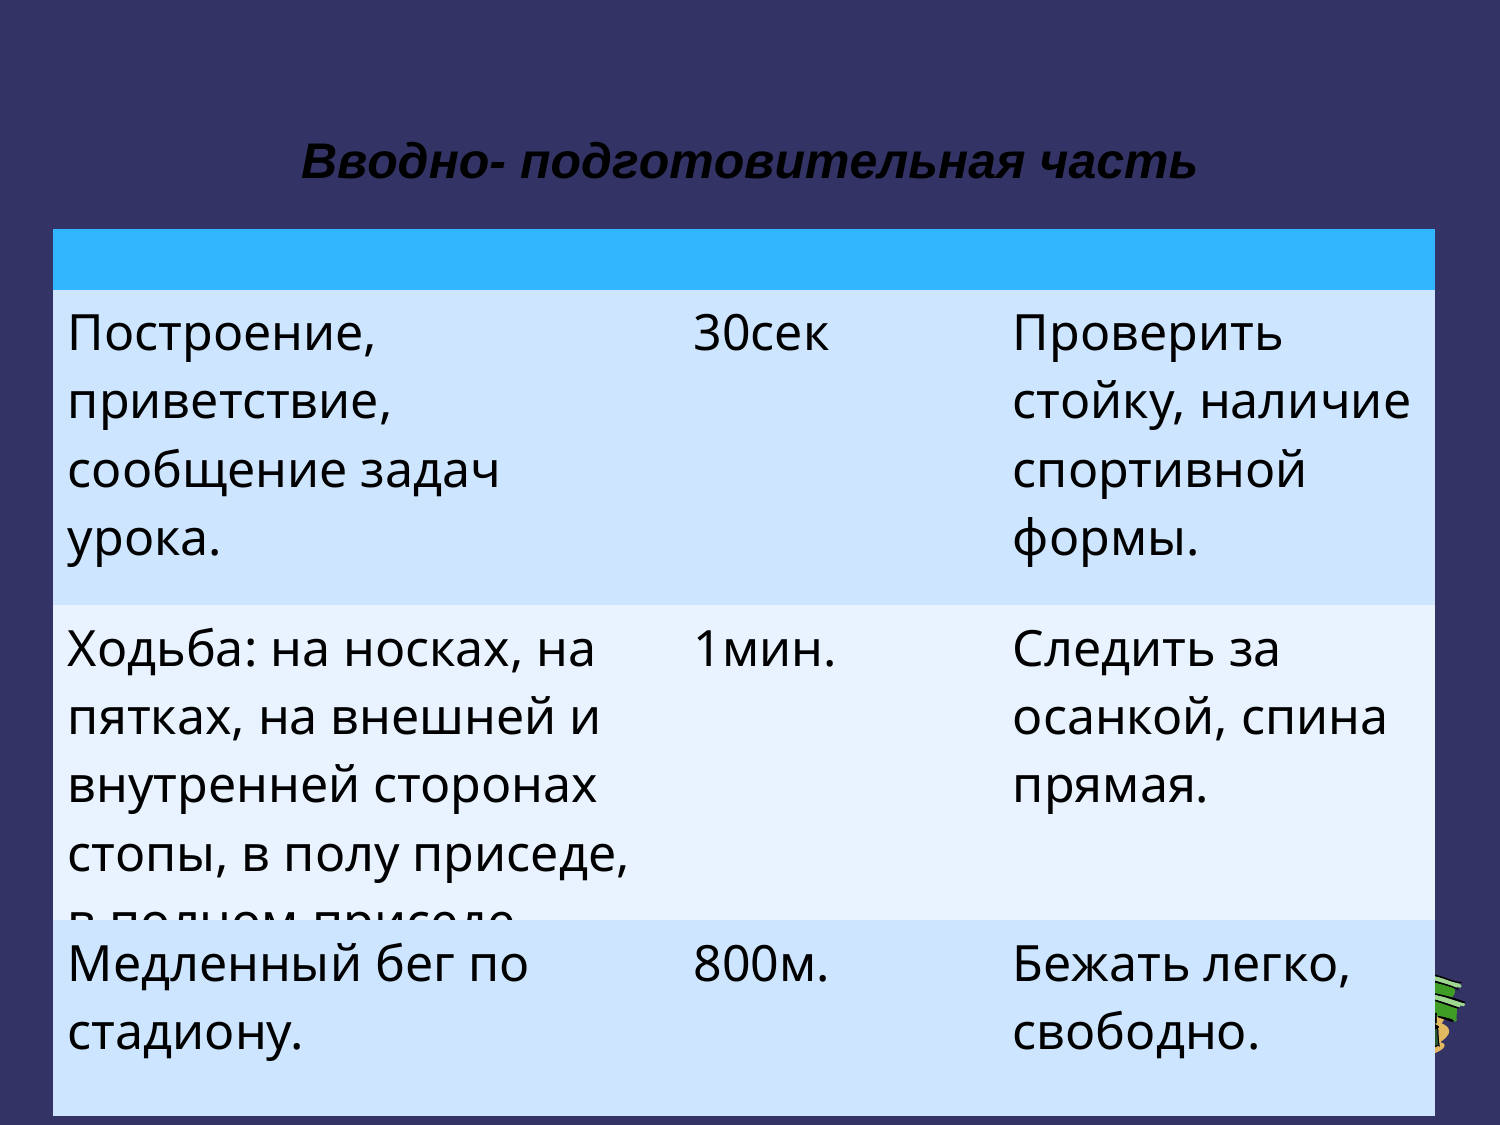

# Вводно- подготовительная часть
| | | |
| --- | --- | --- |
| Построение, приветствие, сообщение задач урока. | 30сек | Проверить стойку, наличие спортивной формы. |
| Ходьба: на носках, на пятках, на внешней и внутренней сторонах стопы, в полу приседе, в полном приседе. | 1мин. | Следить за осанкой, спина прямая. |
| Медленный бег по стадиону. | 800м. | Бежать легко, свободно. |